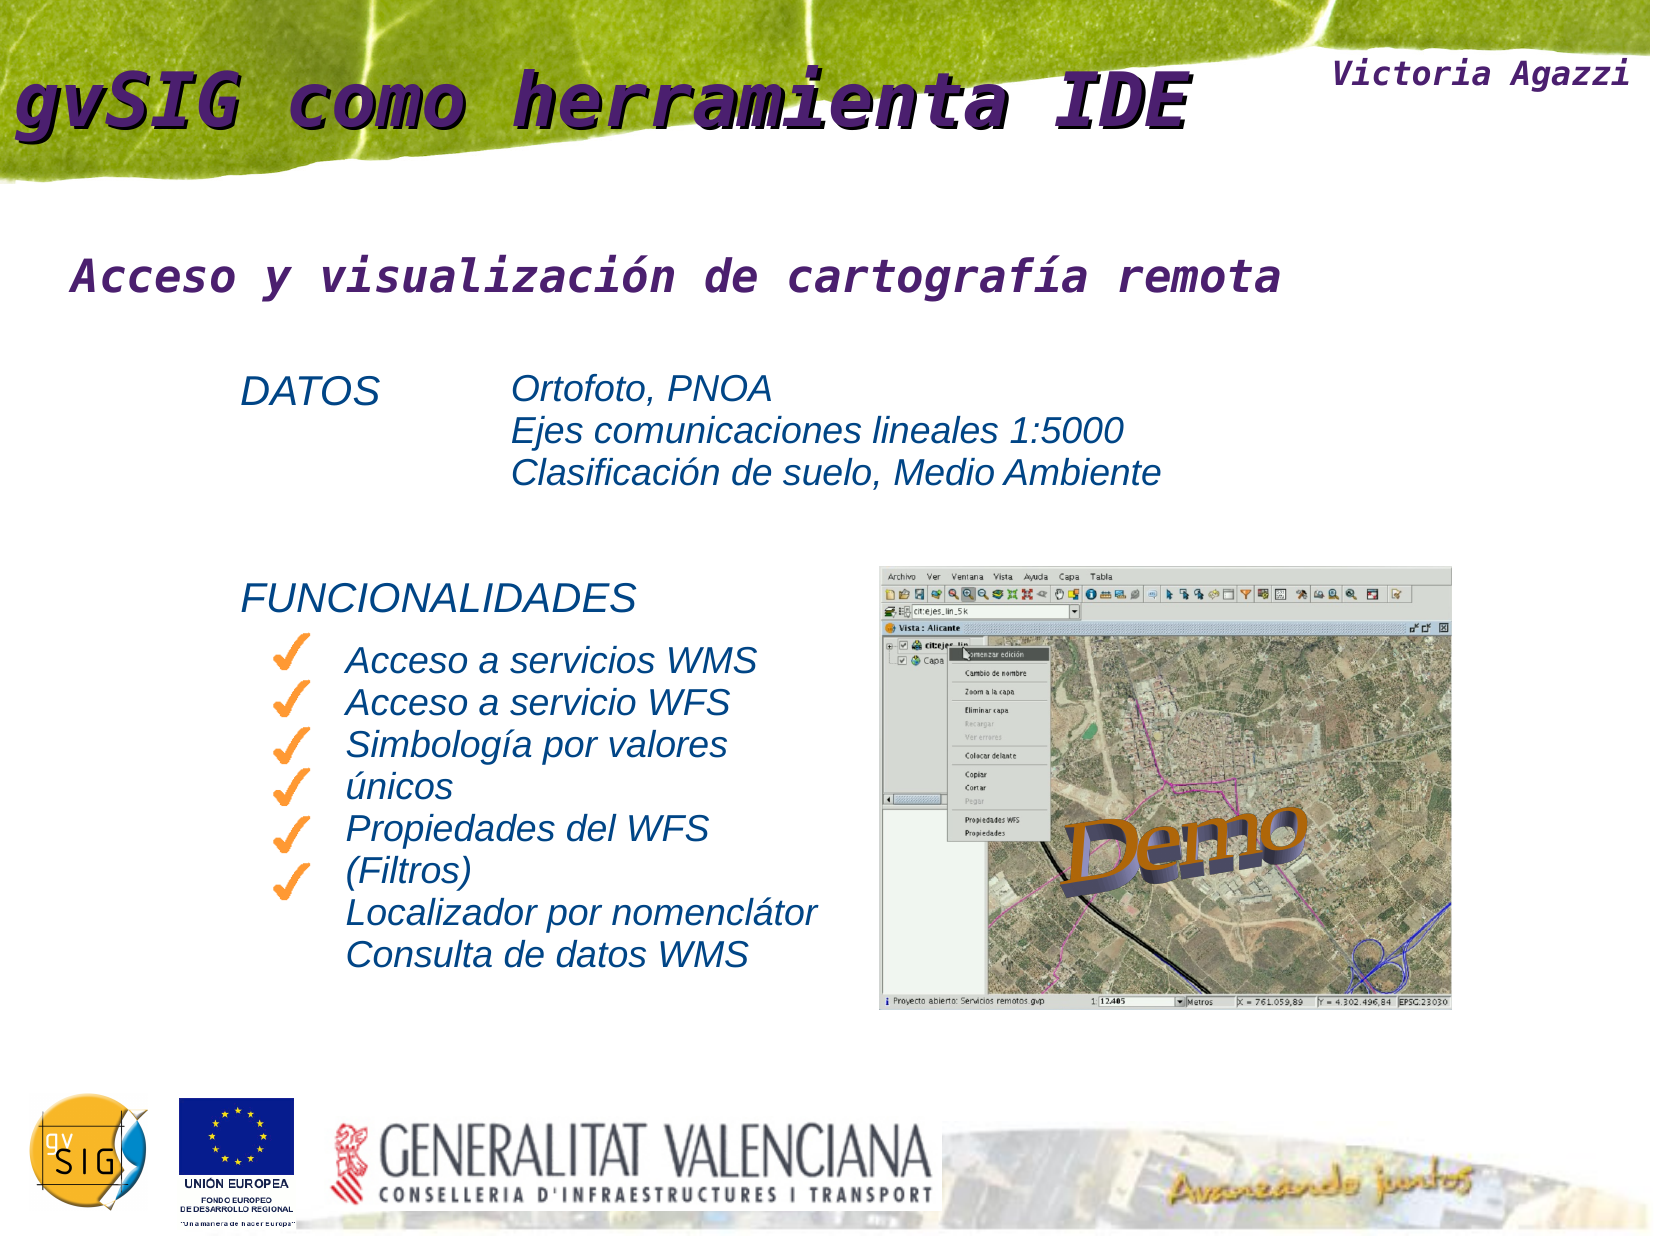

gvSIG como herramienta IDE
Victoria Agazzi
 Acceso y visualización de cartografía remota
Ortofoto, PNOA
Ejes comunicaciones lineales 1:5000
Clasificación de suelo, Medio Ambiente
DATOS
FUNCIONALIDADES
Acceso a servicios WMS
Acceso a servicio WFS
Simbología por valores únicos
Propiedades del WFS (Filtros)
Localizador por nomenclátor
Consulta de datos WMS
Demo